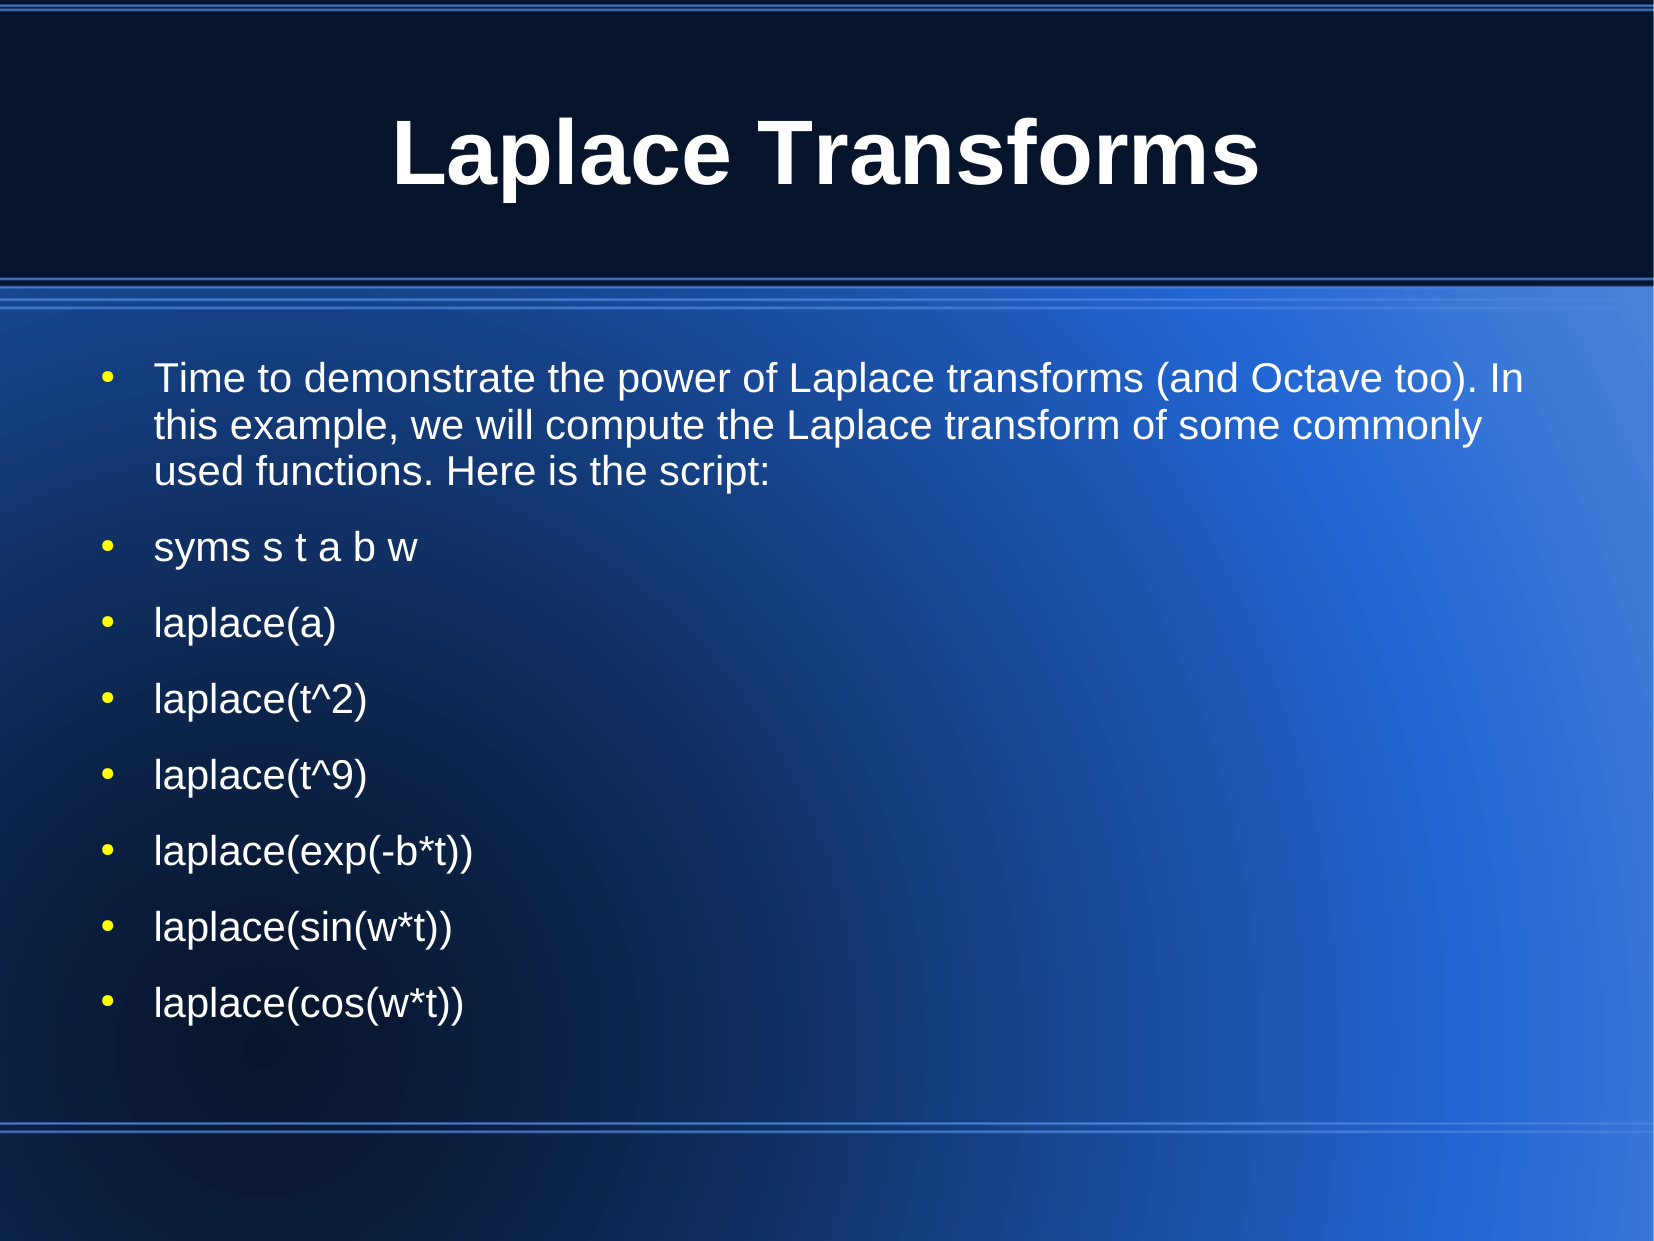

# Laplace Transforms
Time to demonstrate the power of Laplace transforms (and Octave too). In this example, we will compute the Laplace transform of some commonly used functions. Here is the script:
syms s t a b w
laplace(a)
laplace(t^2)
laplace(t^9)
laplace(exp(-b*t))
laplace(sin(w*t))
laplace(cos(w*t))